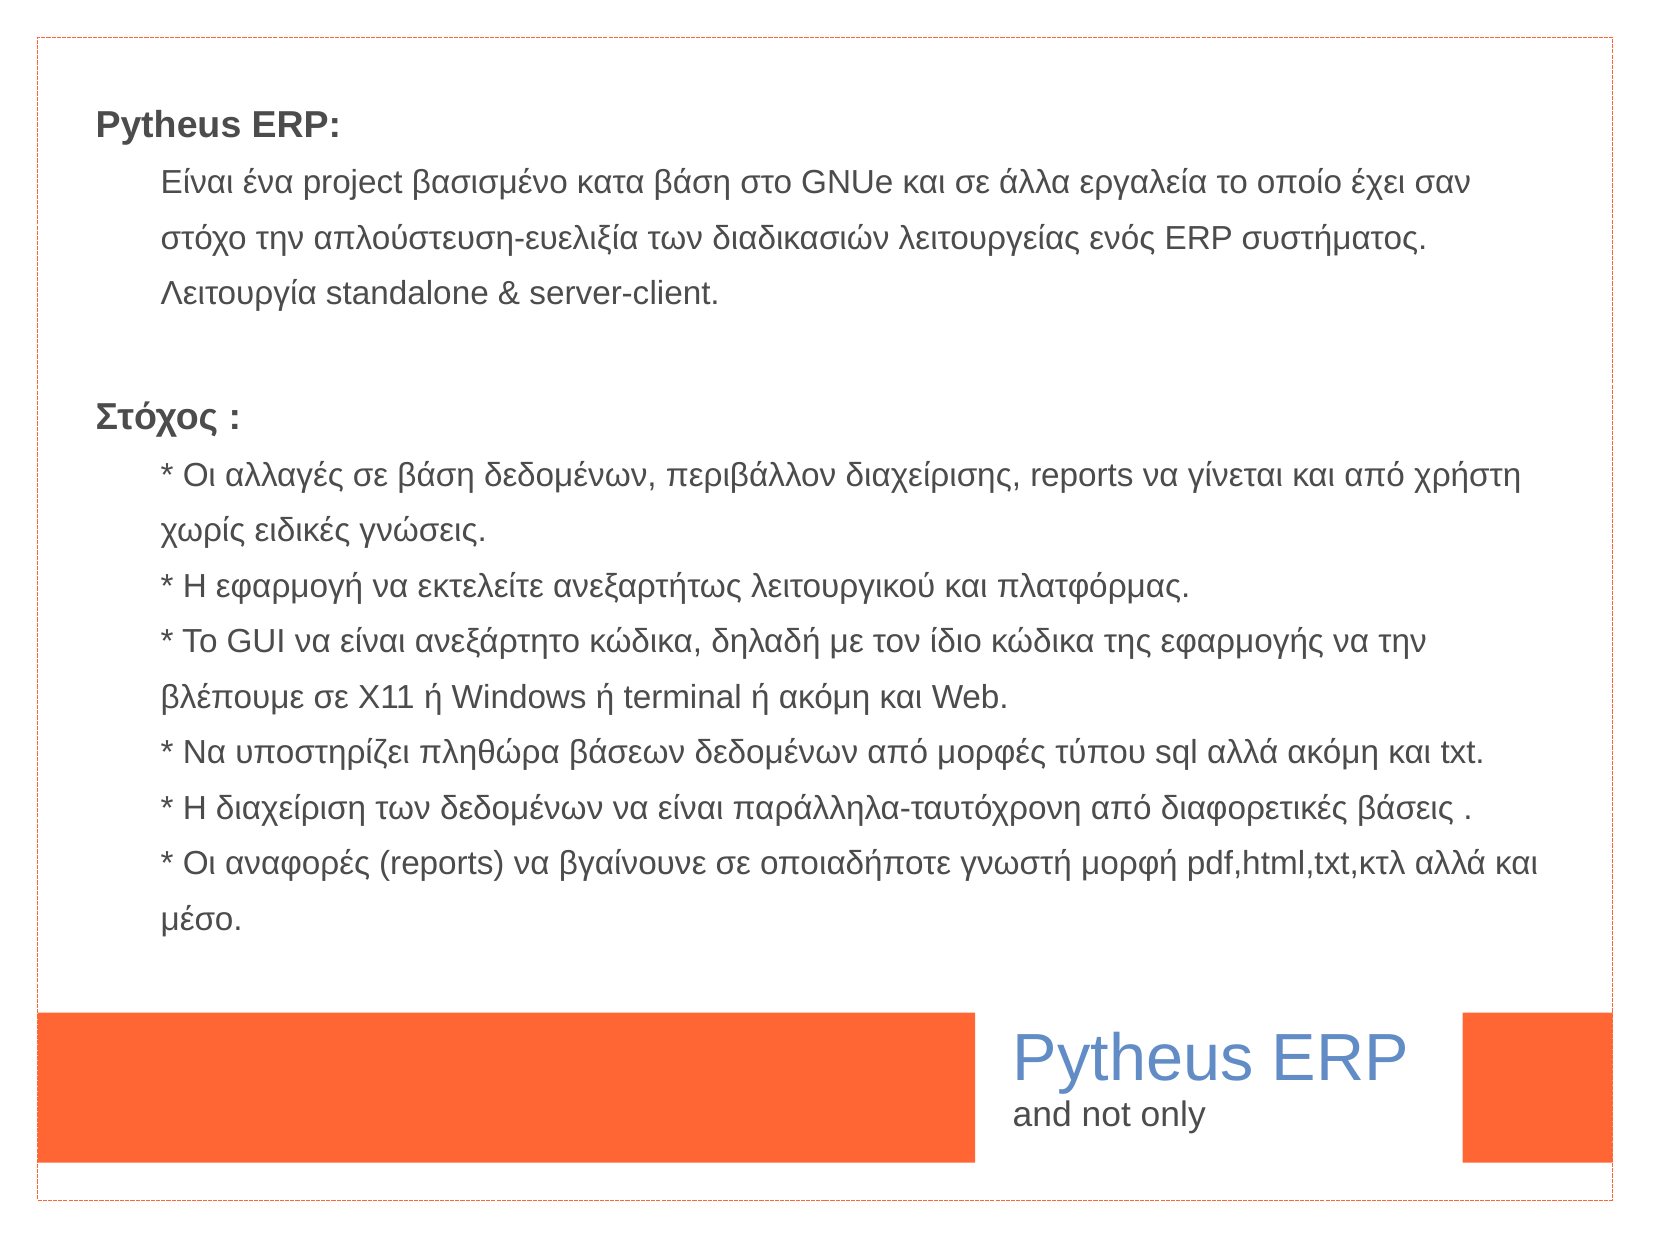

Pytheus ERP:
Είναι ένα project βασισμένο κατα βάση στο GNUe και σε άλλα εργαλεία το οποίο έχει σαν στόχο την απλούστευση-ευελιξία των διαδικασιών λειτουργείας ενός ERP συστήματος.
Λειτουργία standalone & server-client.
Στόχος :
* Οι αλλαγές σε βάση δεδομένων, περιβάλλον διαχείρισης, reports να γίνεται και από χρήστη χωρίς ειδικές γνώσεις.
* Η εφαρμογή να εκτελείτε ανεξαρτήτως λειτουργικού και πλατφόρμας.
* Το GUI να είναι ανεξάρτητο κώδικα, δηλαδή με τον ίδιο κώδικα της εφαρμογής να την βλέπουμε σε X11 ή Windows ή terminal ή ακόμη και Web.
* Να υποστηρίζει πληθώρα βάσεων δεδομένων από μορφές τύπου sql αλλά ακόμη και txt.
* Η διαχείριση των δεδομένων να είναι παράλληλα-ταυτόχρονη από διαφορετικές βάσεις .
* Οι αναφορές (reports) να βγαίνουνε σε οποιαδήποτε γνωστή μορφή pdf,html,txt,κτλ αλλά και μέσο.
Pytheus ERP
and not only